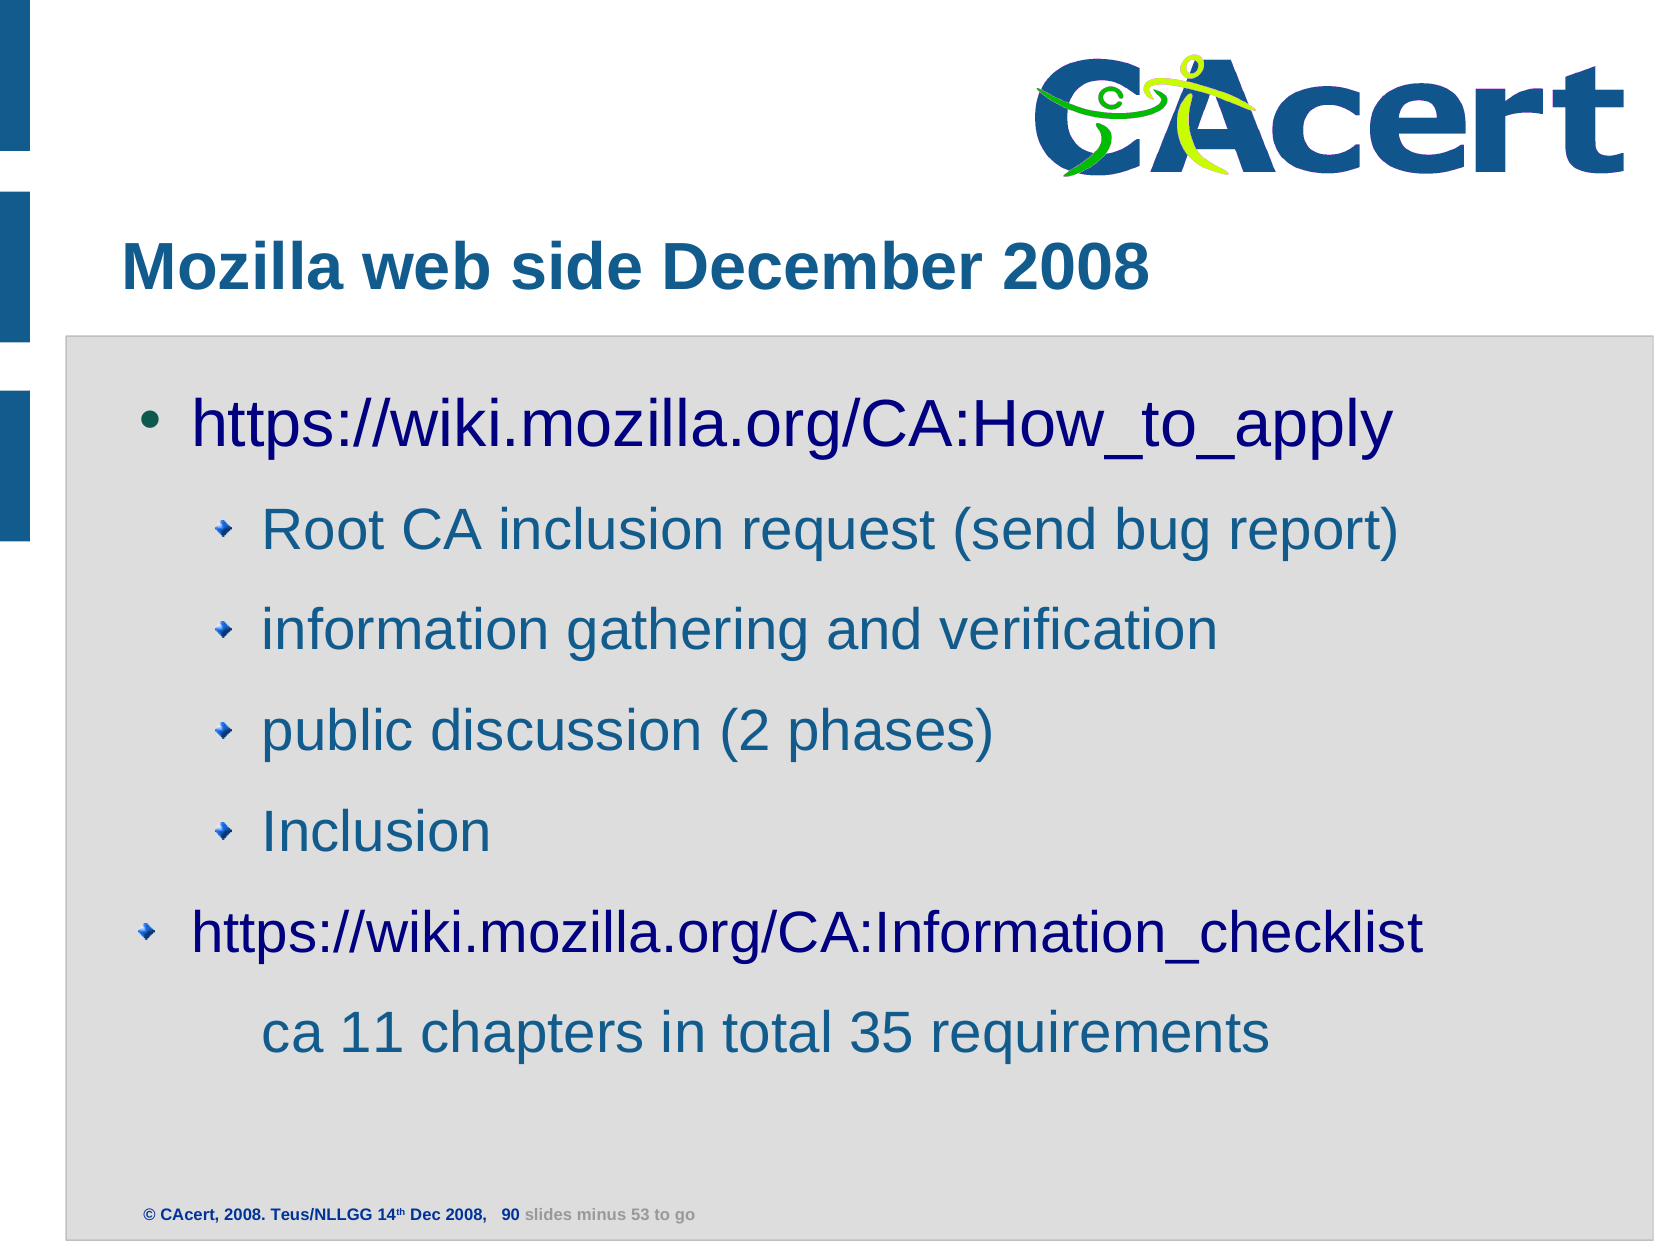

# Mozilla web side December 2008
https://wiki.mozilla.org/CA:How_to_apply
Root CA inclusion request (send bug report)
information gathering and verification
public discussion (2 phases)
Inclusion
https://wiki.mozilla.org/CA:Information_checklist
ca 11 chapters in total 35 requirements